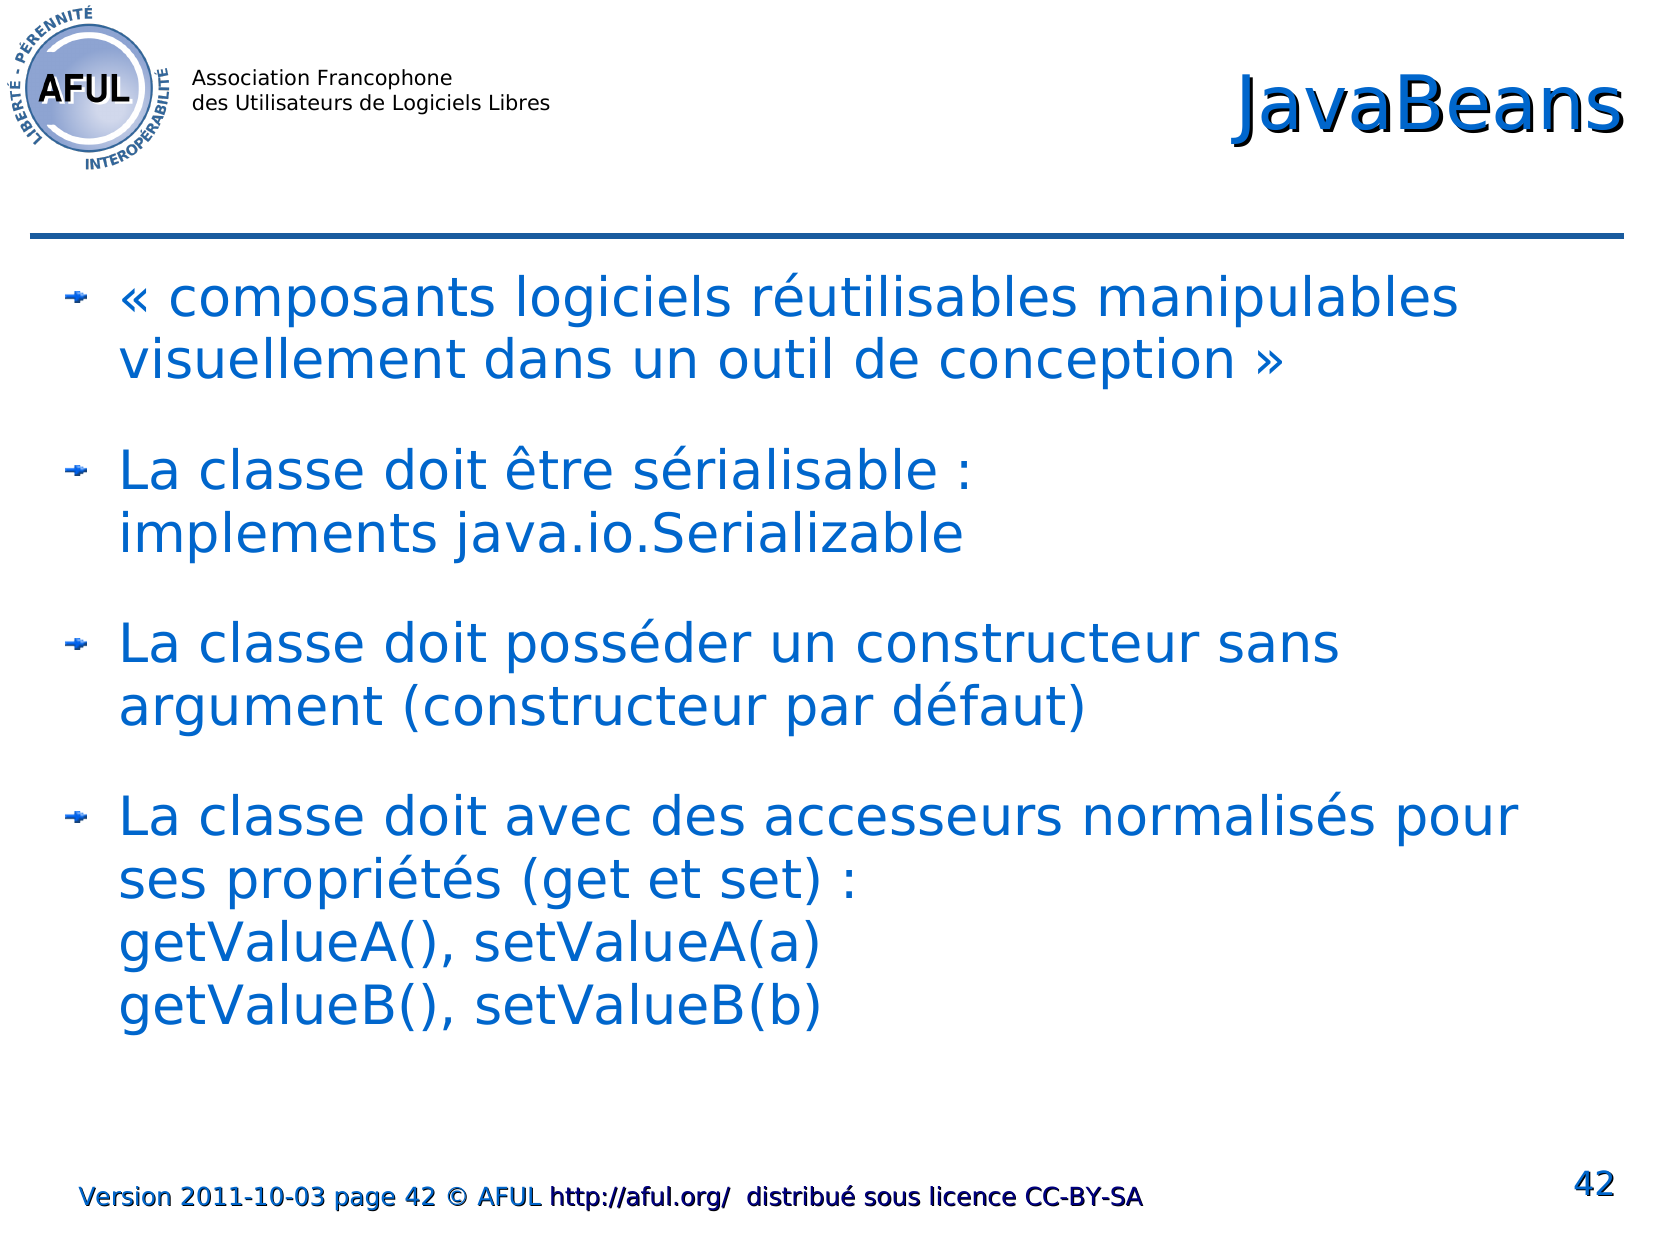

# JavaBeans
« composants logiciels réutilisables manipulables visuellement dans un outil de conception »
La classe doit être sérialisable :
implements java.io.Serializable
La classe doit posséder un constructeur sans argument (constructeur par défaut)
La classe doit avec des accesseurs normalisés pour ses propriétés (get et set) :
getValueA(), setValueA(a)
getValueB(), setValueB(b)